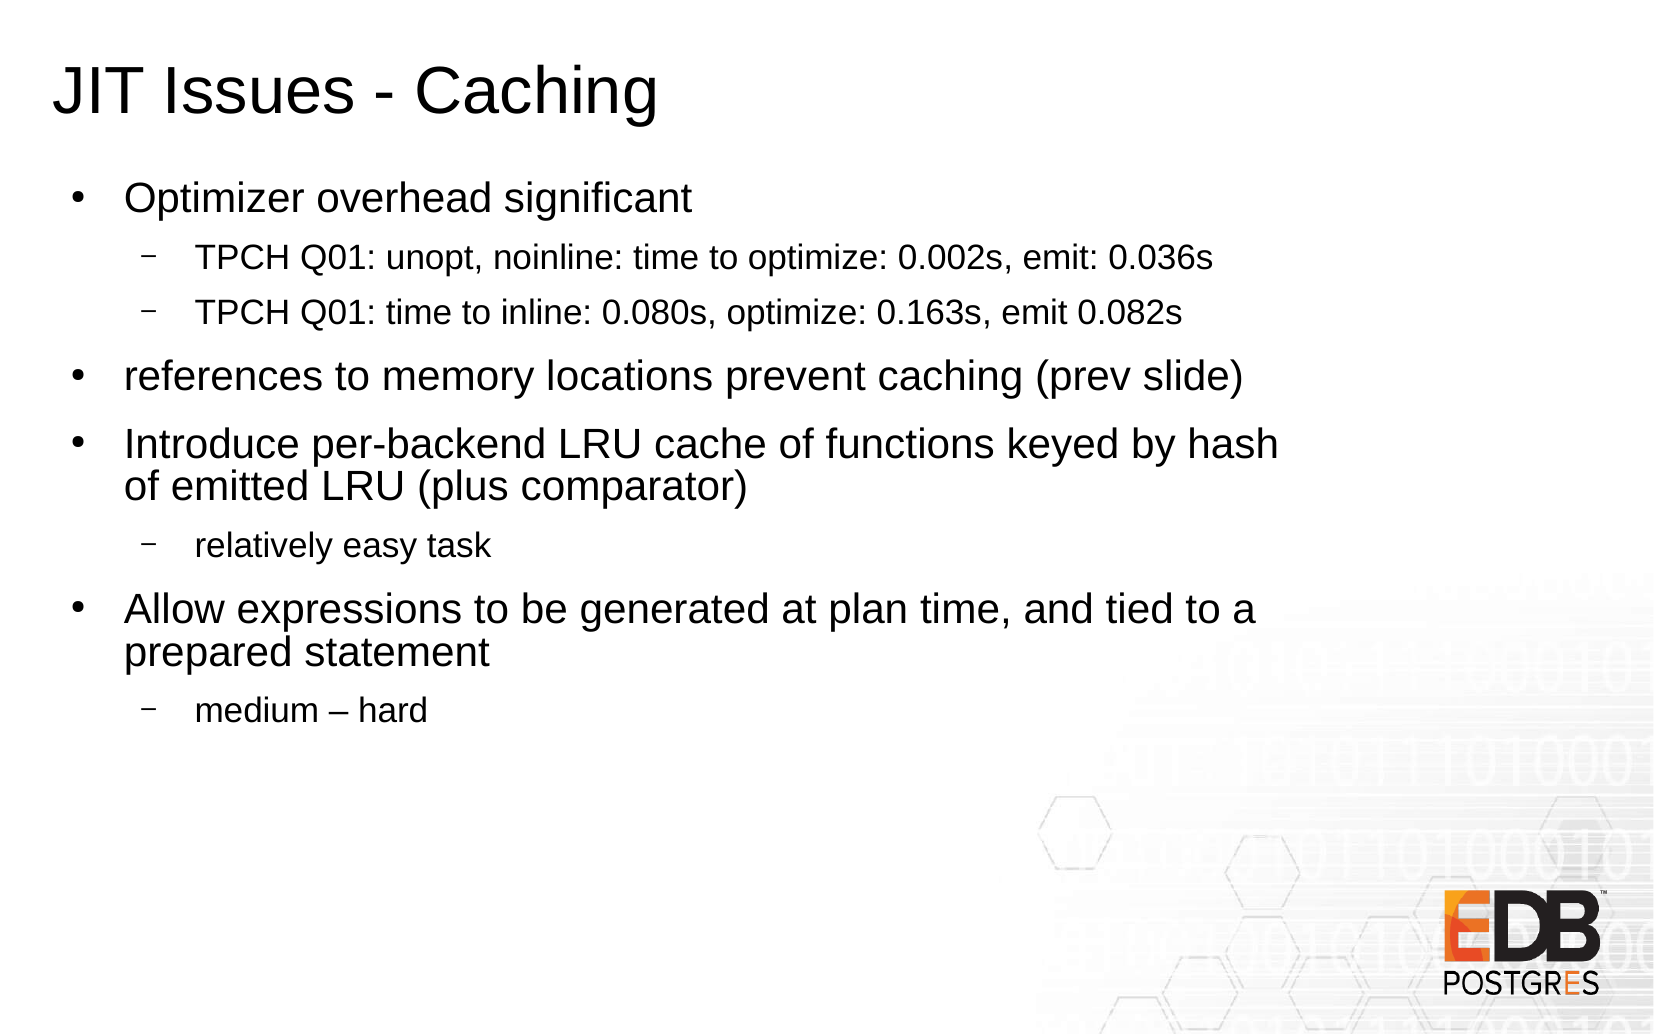

# JIT Issues - Caching
Optimizer overhead significant
TPCH Q01: unopt, noinline: time to optimize: 0.002s, emit: 0.036s
TPCH Q01: time to inline: 0.080s, optimize: 0.163s, emit 0.082s
references to memory locations prevent caching (prev slide)
Introduce per-backend LRU cache of functions keyed by hash of emitted LRU (plus comparator)
relatively easy task
Allow expressions to be generated at plan time, and tied to a prepared statement
medium – hard